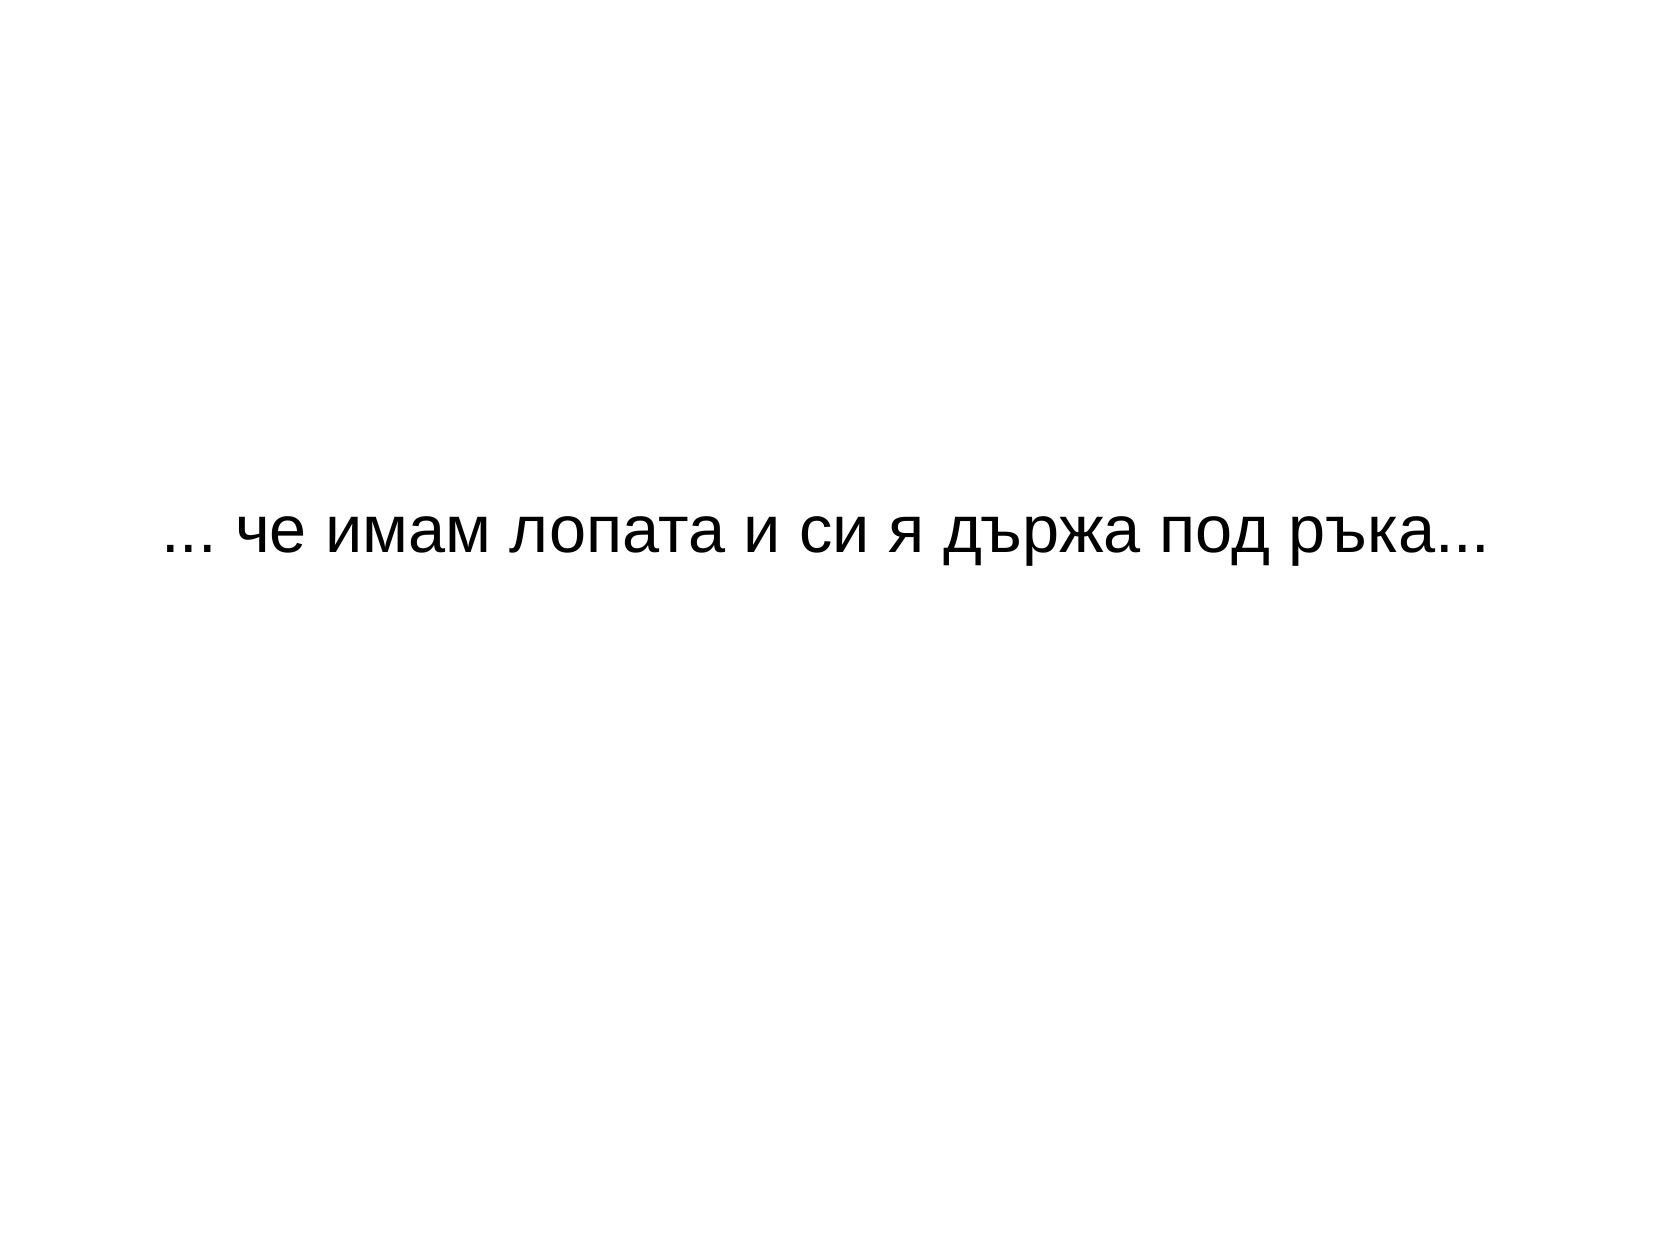

# ... че имам лопата и си я държа под ръка...